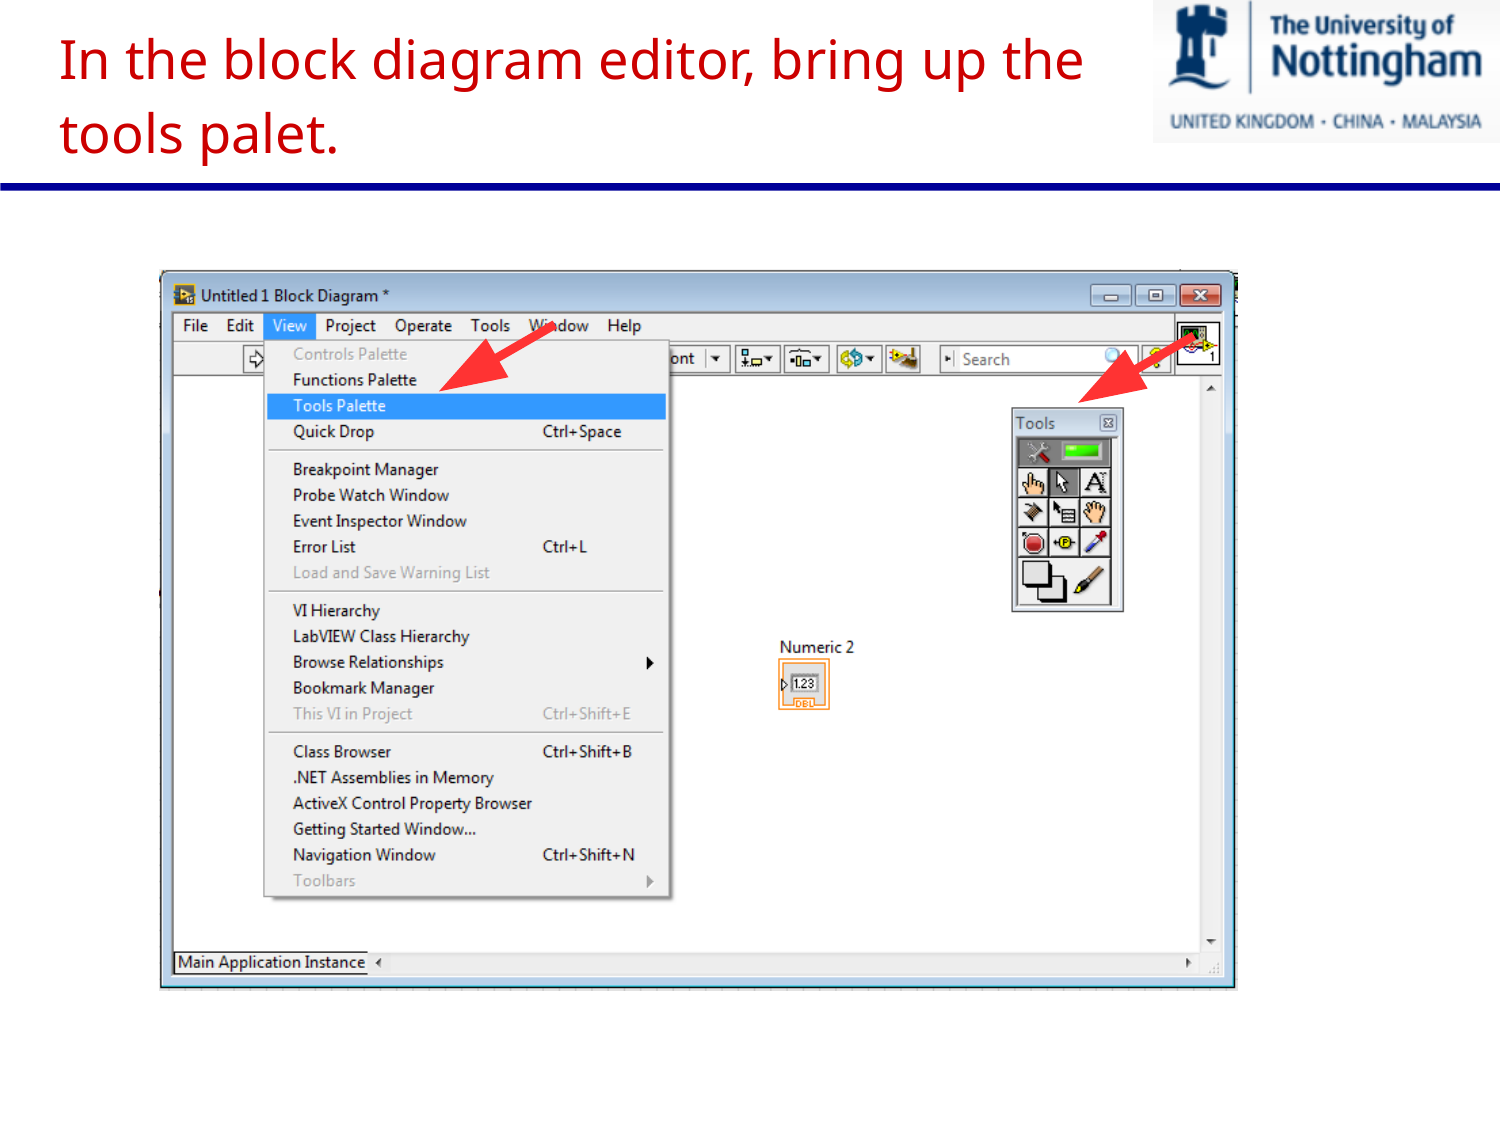

# In the block diagram editor, bring up the tools palet.